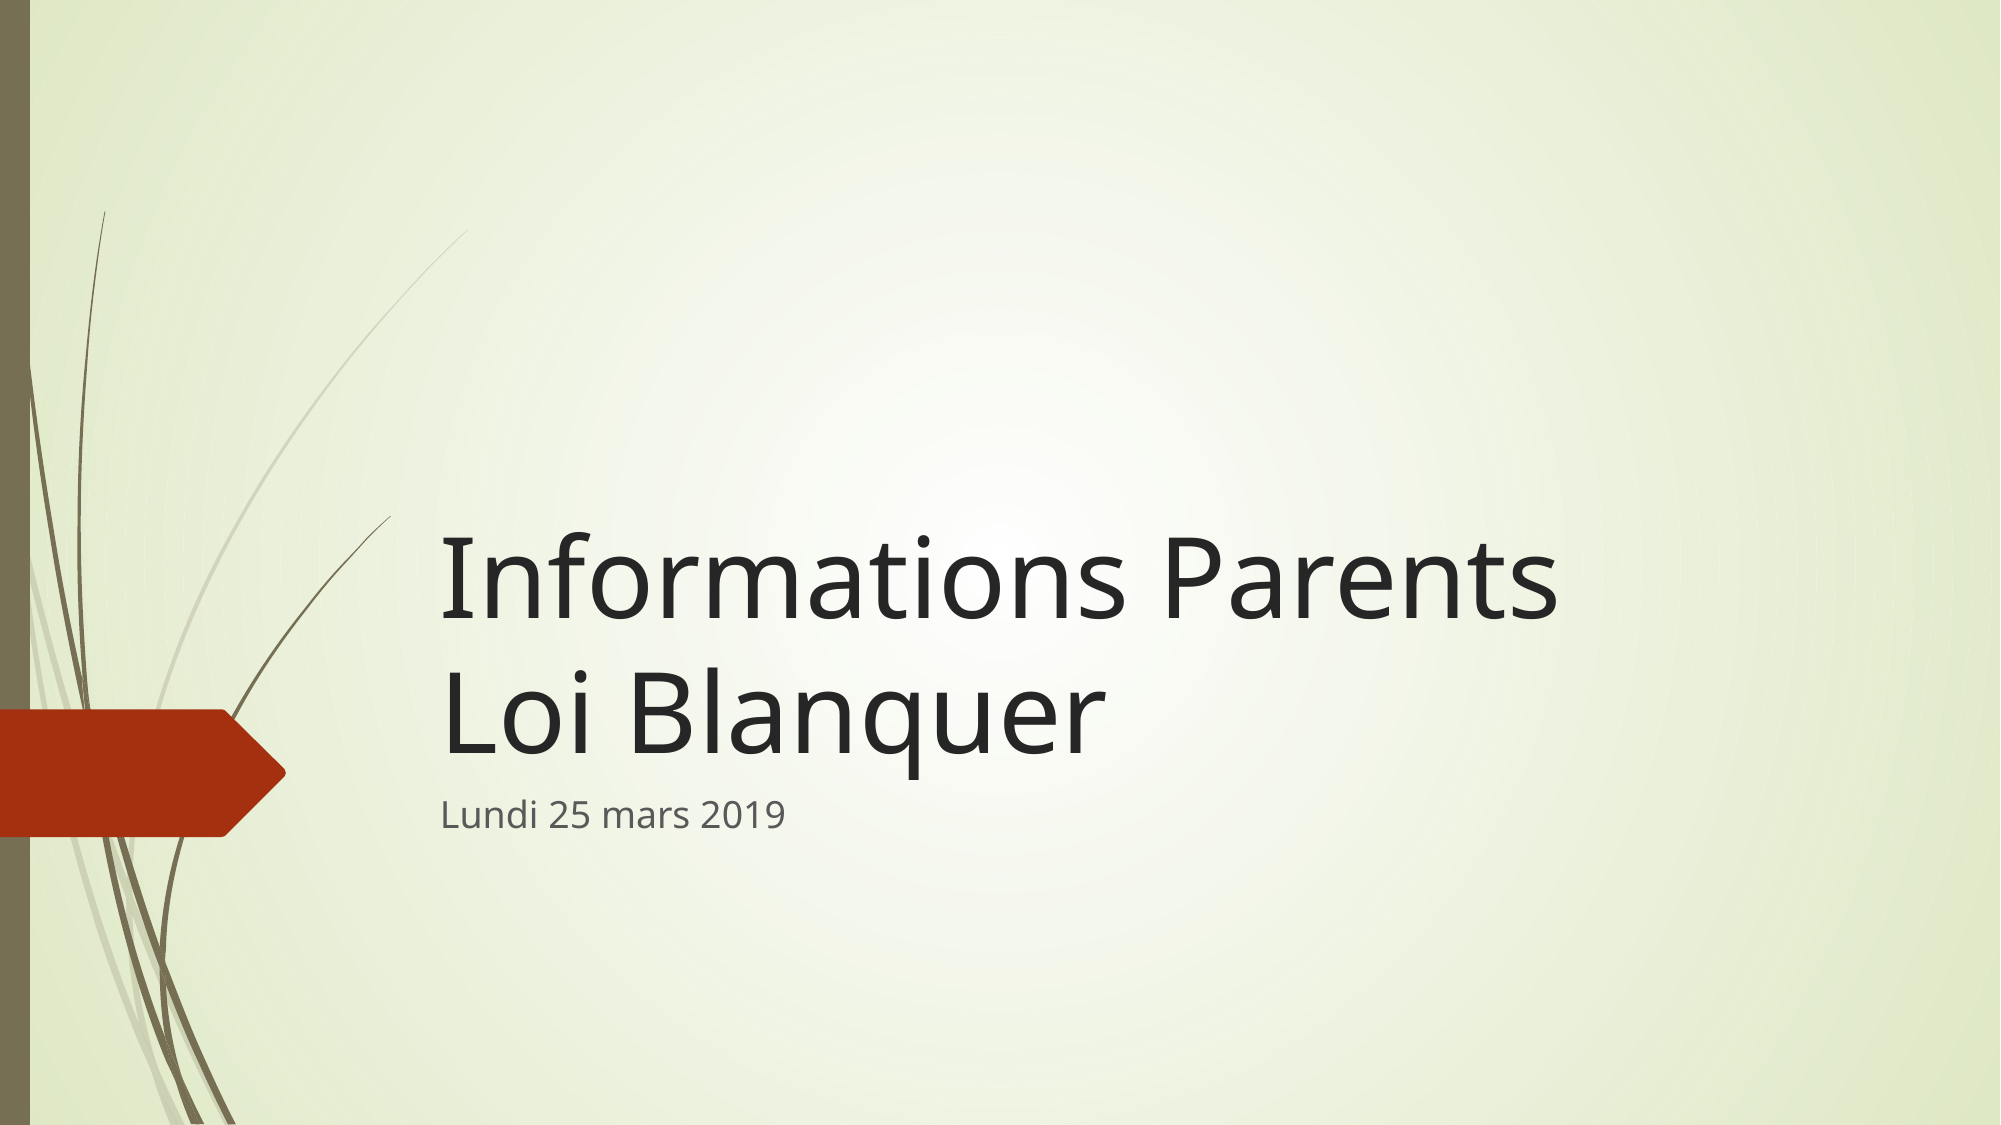

# Informations Parents Loi Blanquer
Lundi 25 mars 2019